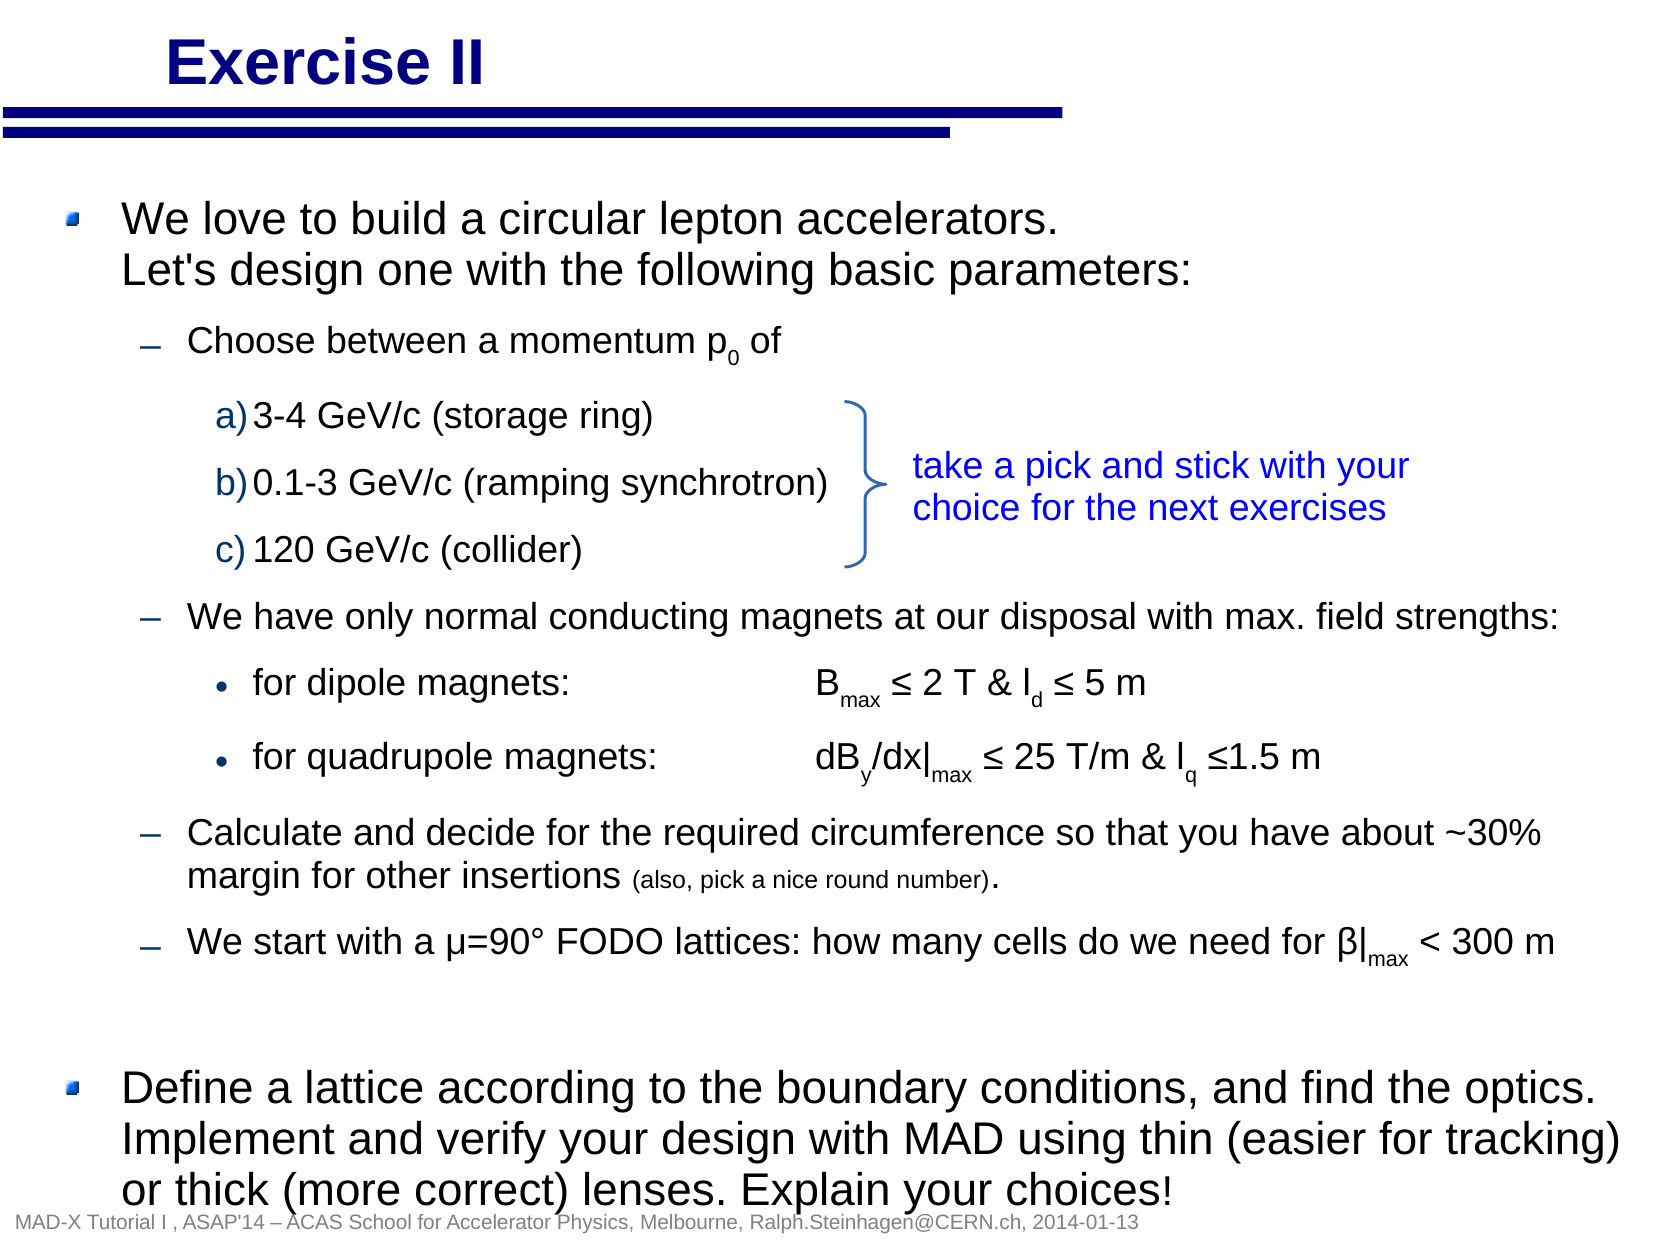

# Exercise II
We love to build a circular lepton accelerators.				Let's design one with the following basic parameters:
Choose between a momentum p0 of
3-4 GeV/c (storage ring)
0.1-3 GeV/c (ramping synchrotron)
120 GeV/c (collider)
We have only normal conducting magnets at our disposal with max. field strengths:
for dipole magnets: 		Bmax ≤ 2 T & ld ≤ 5 m
for quadrupole magnets: 	dBy/dx|max ≤ 25 T/m & lq ≤1.5 m
Calculate and decide for the required circumference so that you have about ~30% margin for other insertions (also, pick a nice round number).
We start with a μ=90° FODO lattices: how many cells do we need for β|max < 300 m
Deﬁne a lattice according to the boundary conditions, and ﬁnd the optics. Implement and verify your design with MAD using thin (easier for tracking) or thick (more correct) lenses. Explain your choices!
take a pick and stick with your
choice for the next exercises